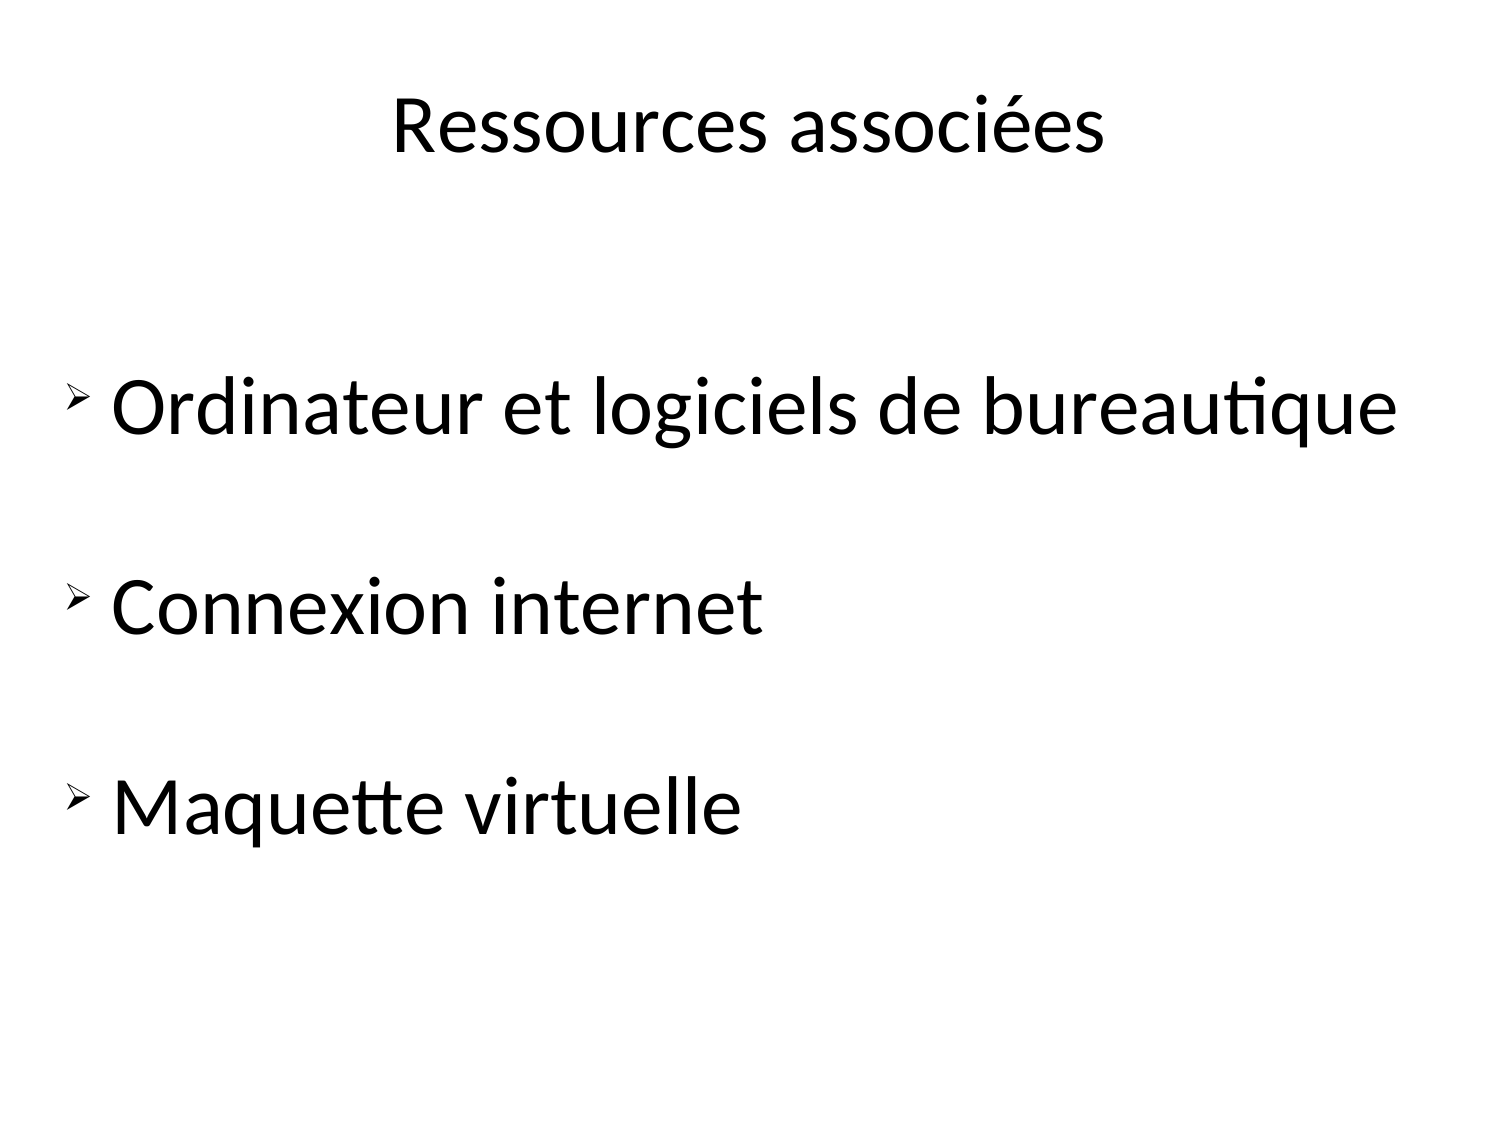

Ressources associées
 Ordinateur et logiciels de bureautique
 Connexion internet
 Maquette virtuelle